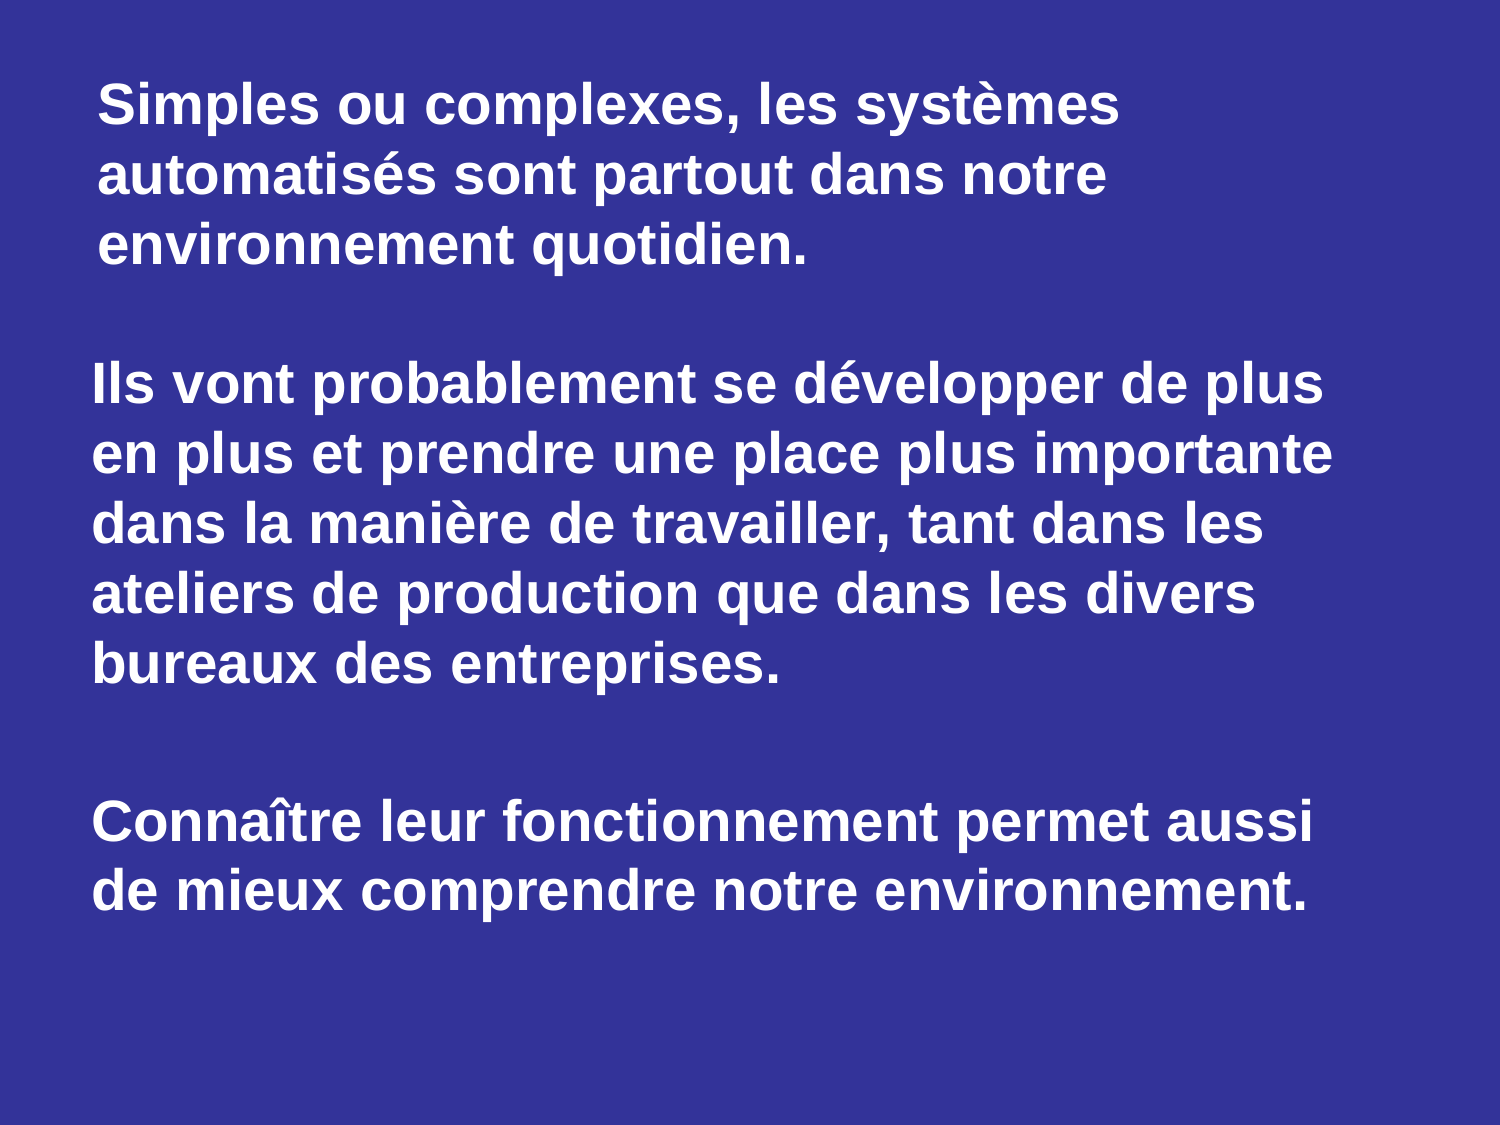

Simples ou complexes, les systèmes automatisés sont partout dans notre environnement quotidien.
Ils vont probablement se développer de plus en plus et prendre une place plus importante dans la manière de travailler, tant dans les ateliers de production que dans les divers bureaux des entreprises.
Connaître leur fonctionnement permet aussi de mieux comprendre notre environnement.